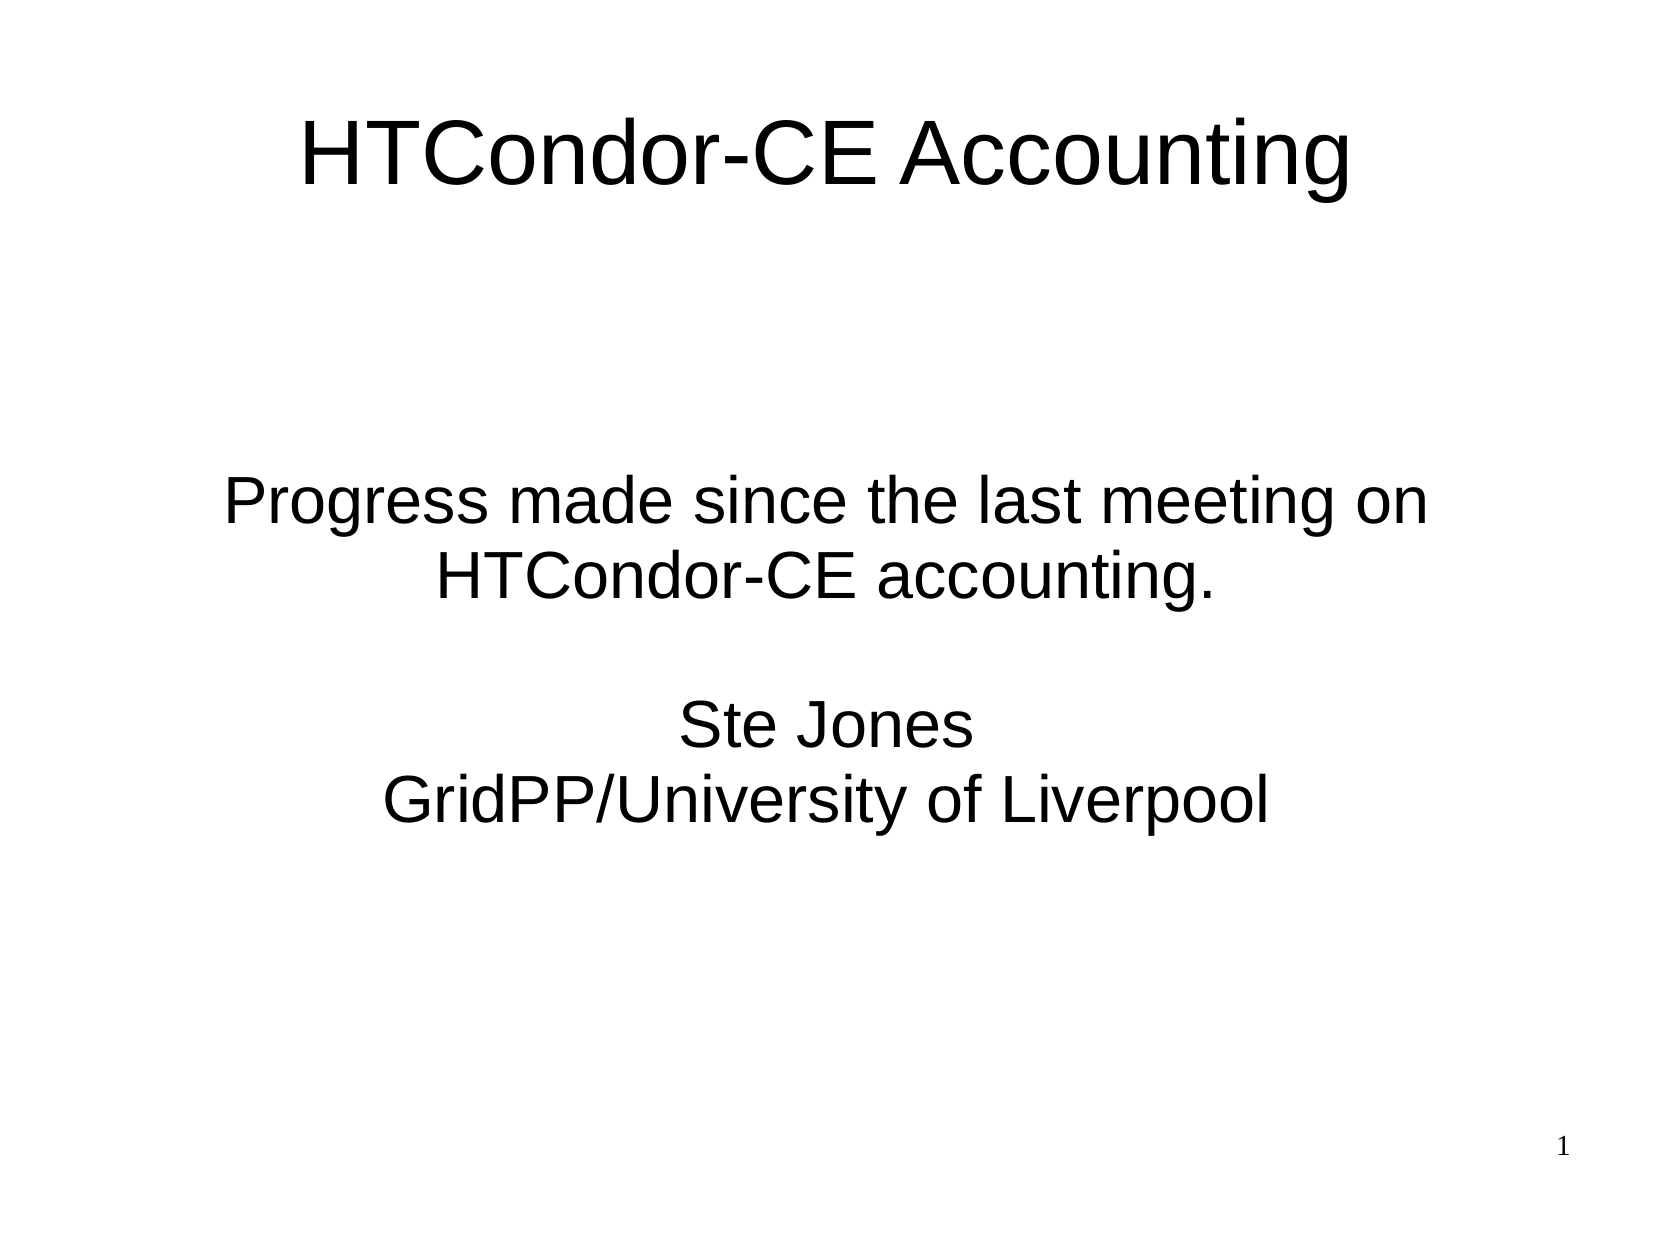

# HTCondor-CE Accounting
Progress made since the last meeting on HTCondor-CE accounting.
Ste Jones
GridPP/University of Liverpool
1